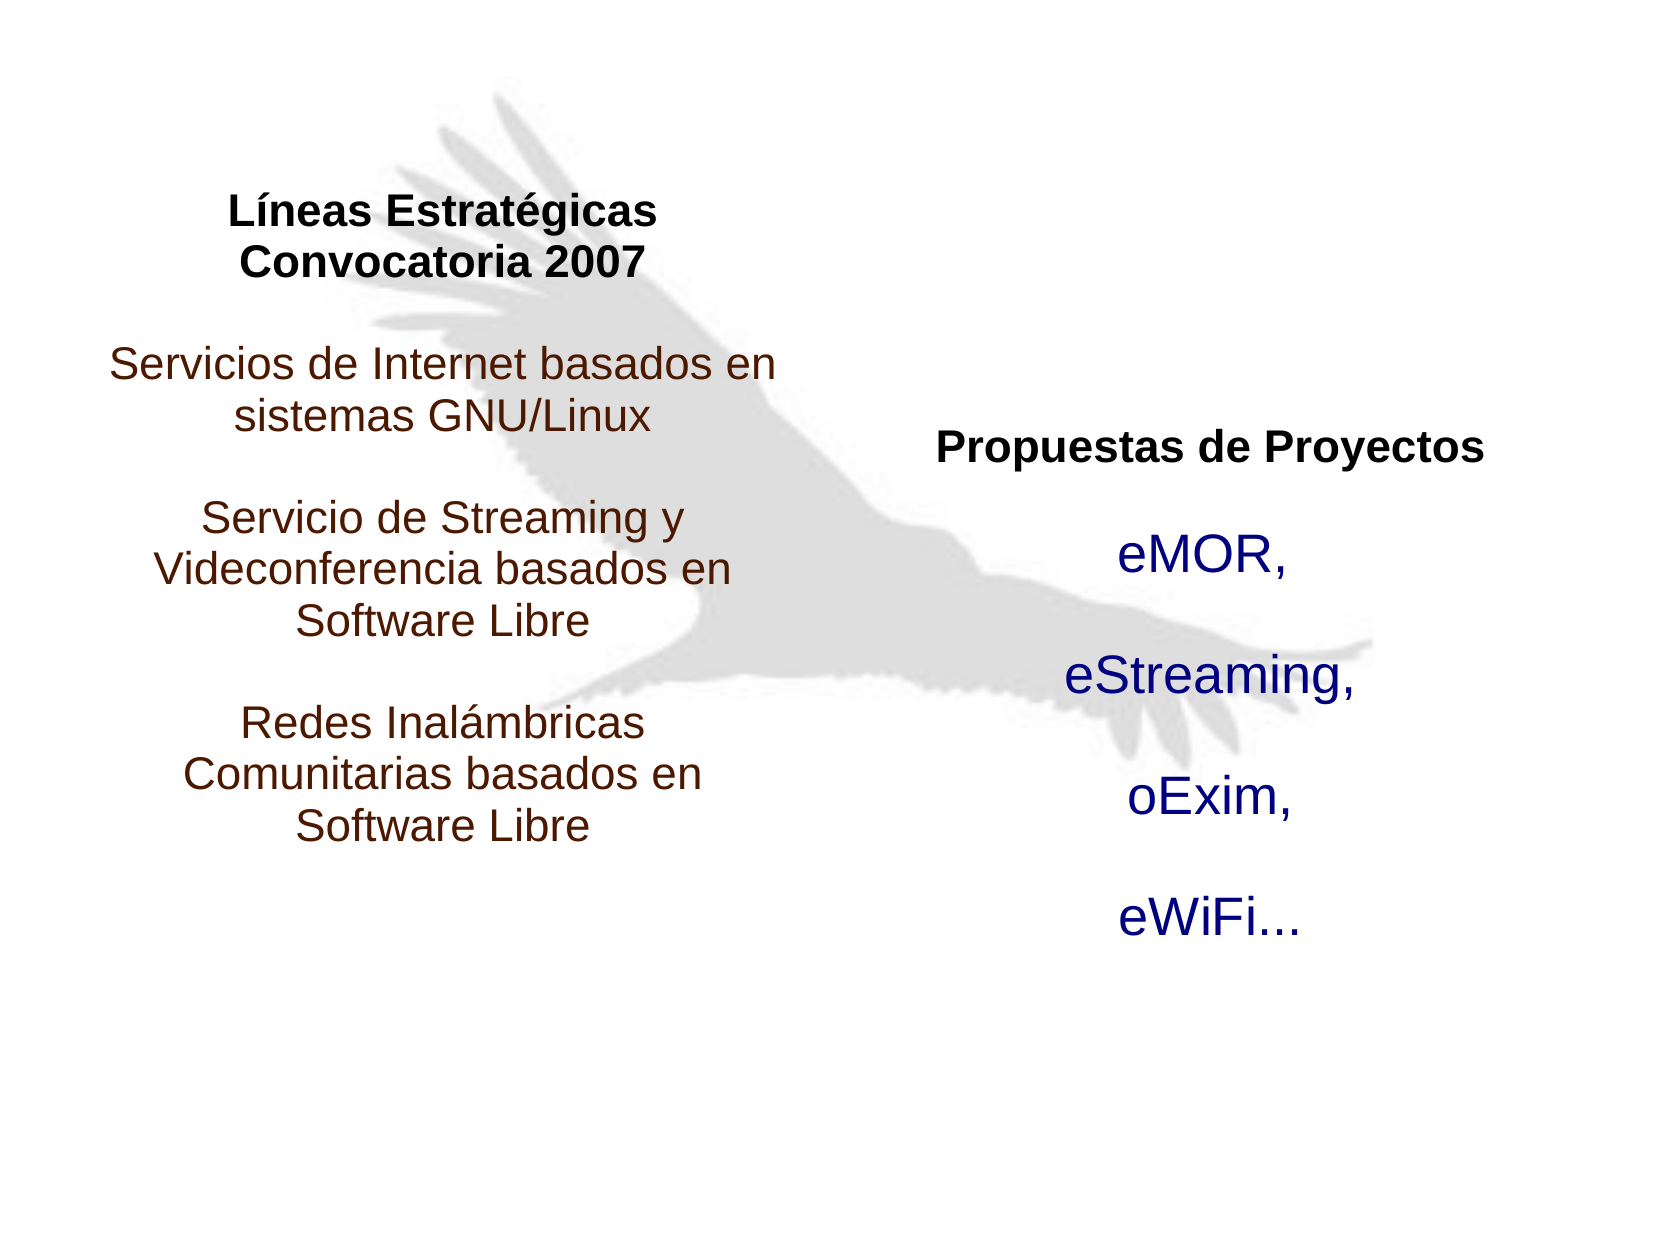

Líneas Estratégicas
Convocatoria 2007
Servicios de Internet basados en sistemas GNU/Linux
Servicio de Streaming y Videconferencia basados en Software Libre
Redes Inalámbricas Comunitarias basados en Software Libre
Propuestas de Proyectos
eMOR,
eStreaming,
oExim,
eWiFi...